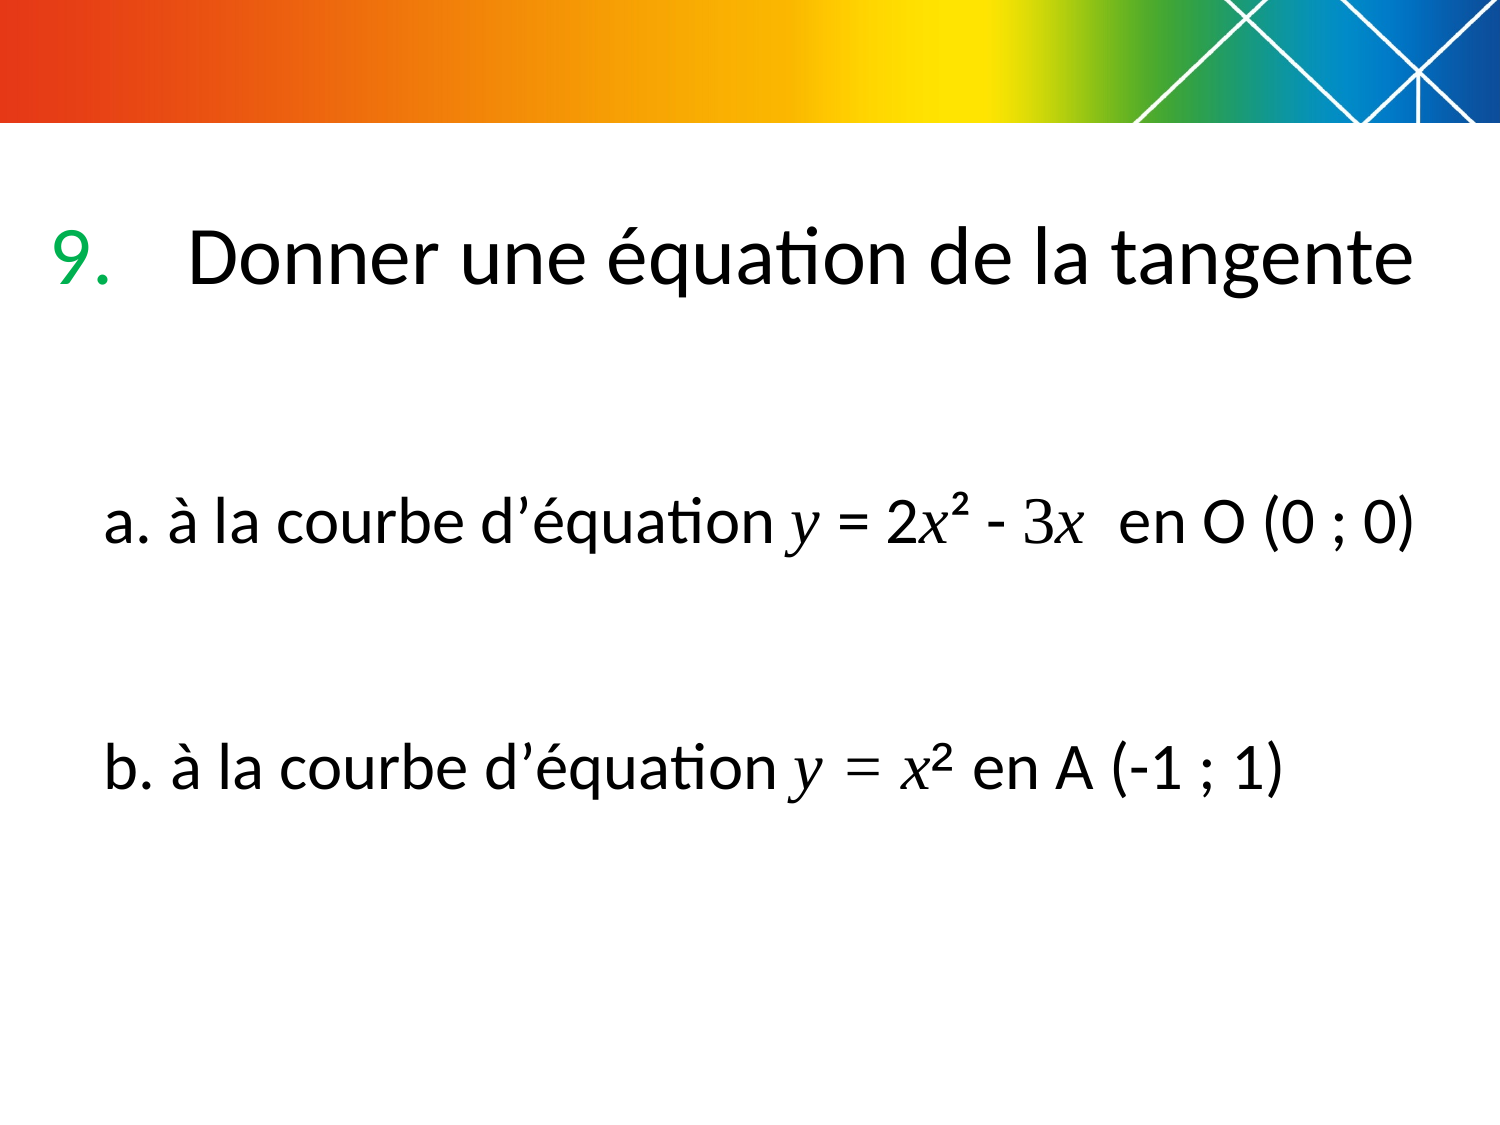

Donner une équation de la tangente
a. à la courbe d’équation y = 2x² - 3x en O (0 ; 0)
b. à la courbe d’équation y = x² en A (-1 ; 1)